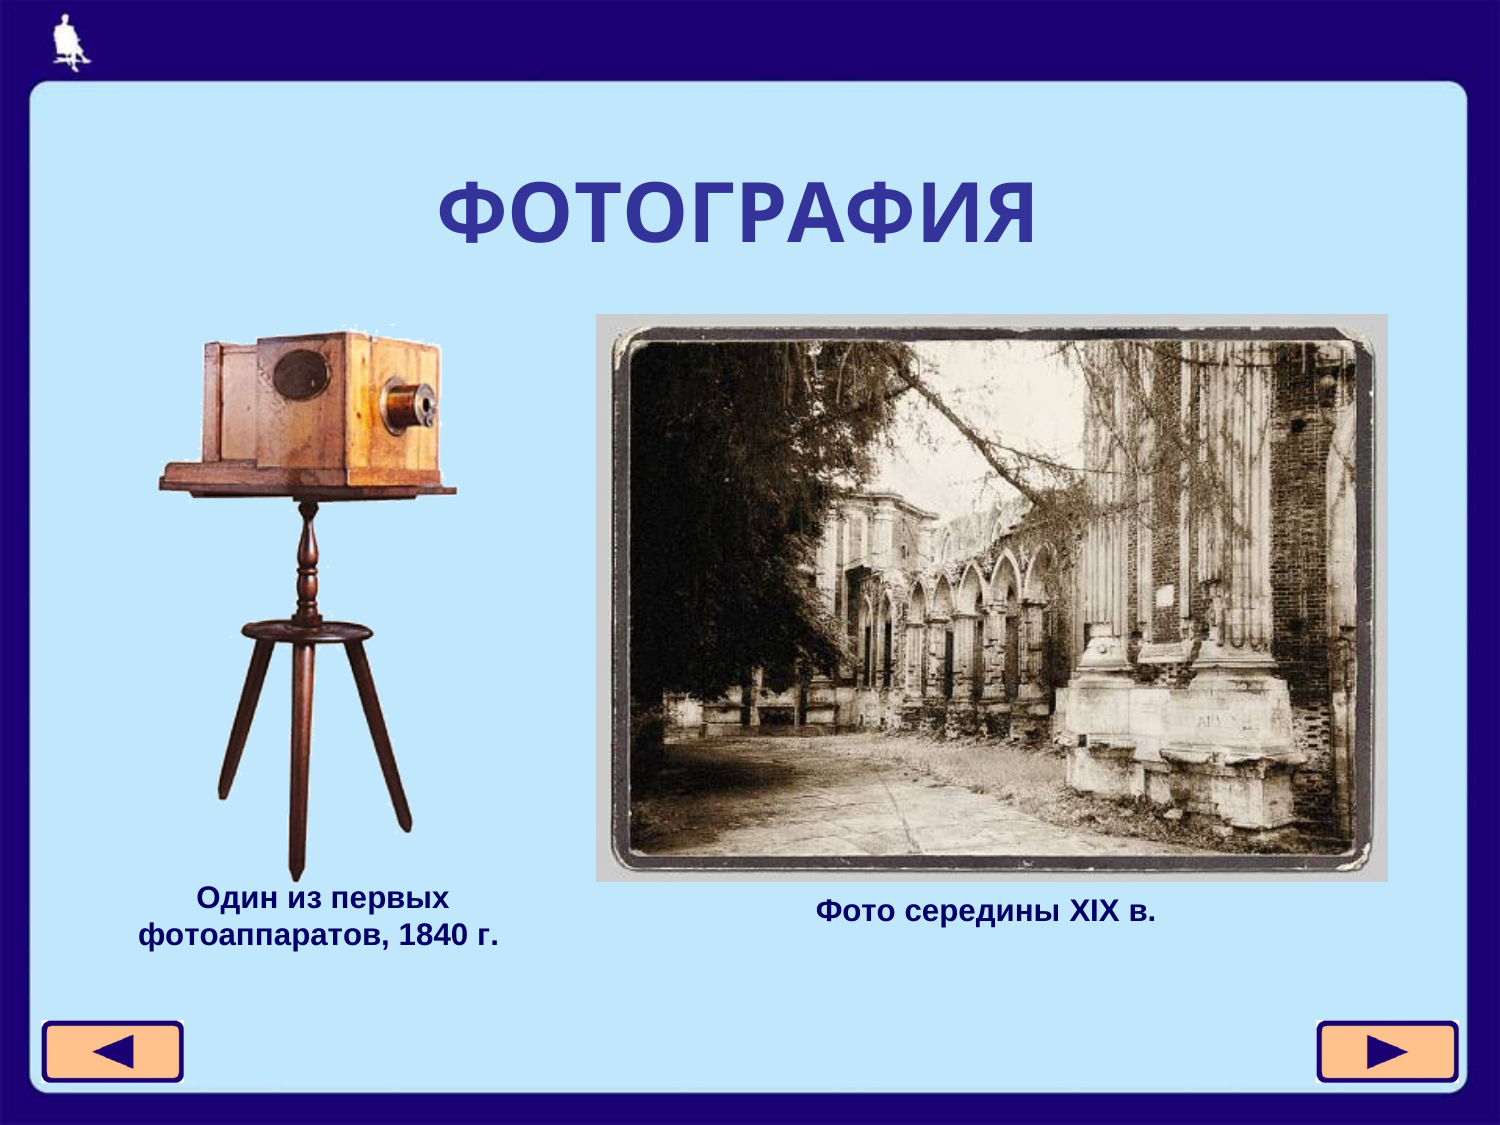

# ФОТОГРАФИЯ
 Один из первых фотоаппаратов, 1840 г.
Фото середины XIX в.